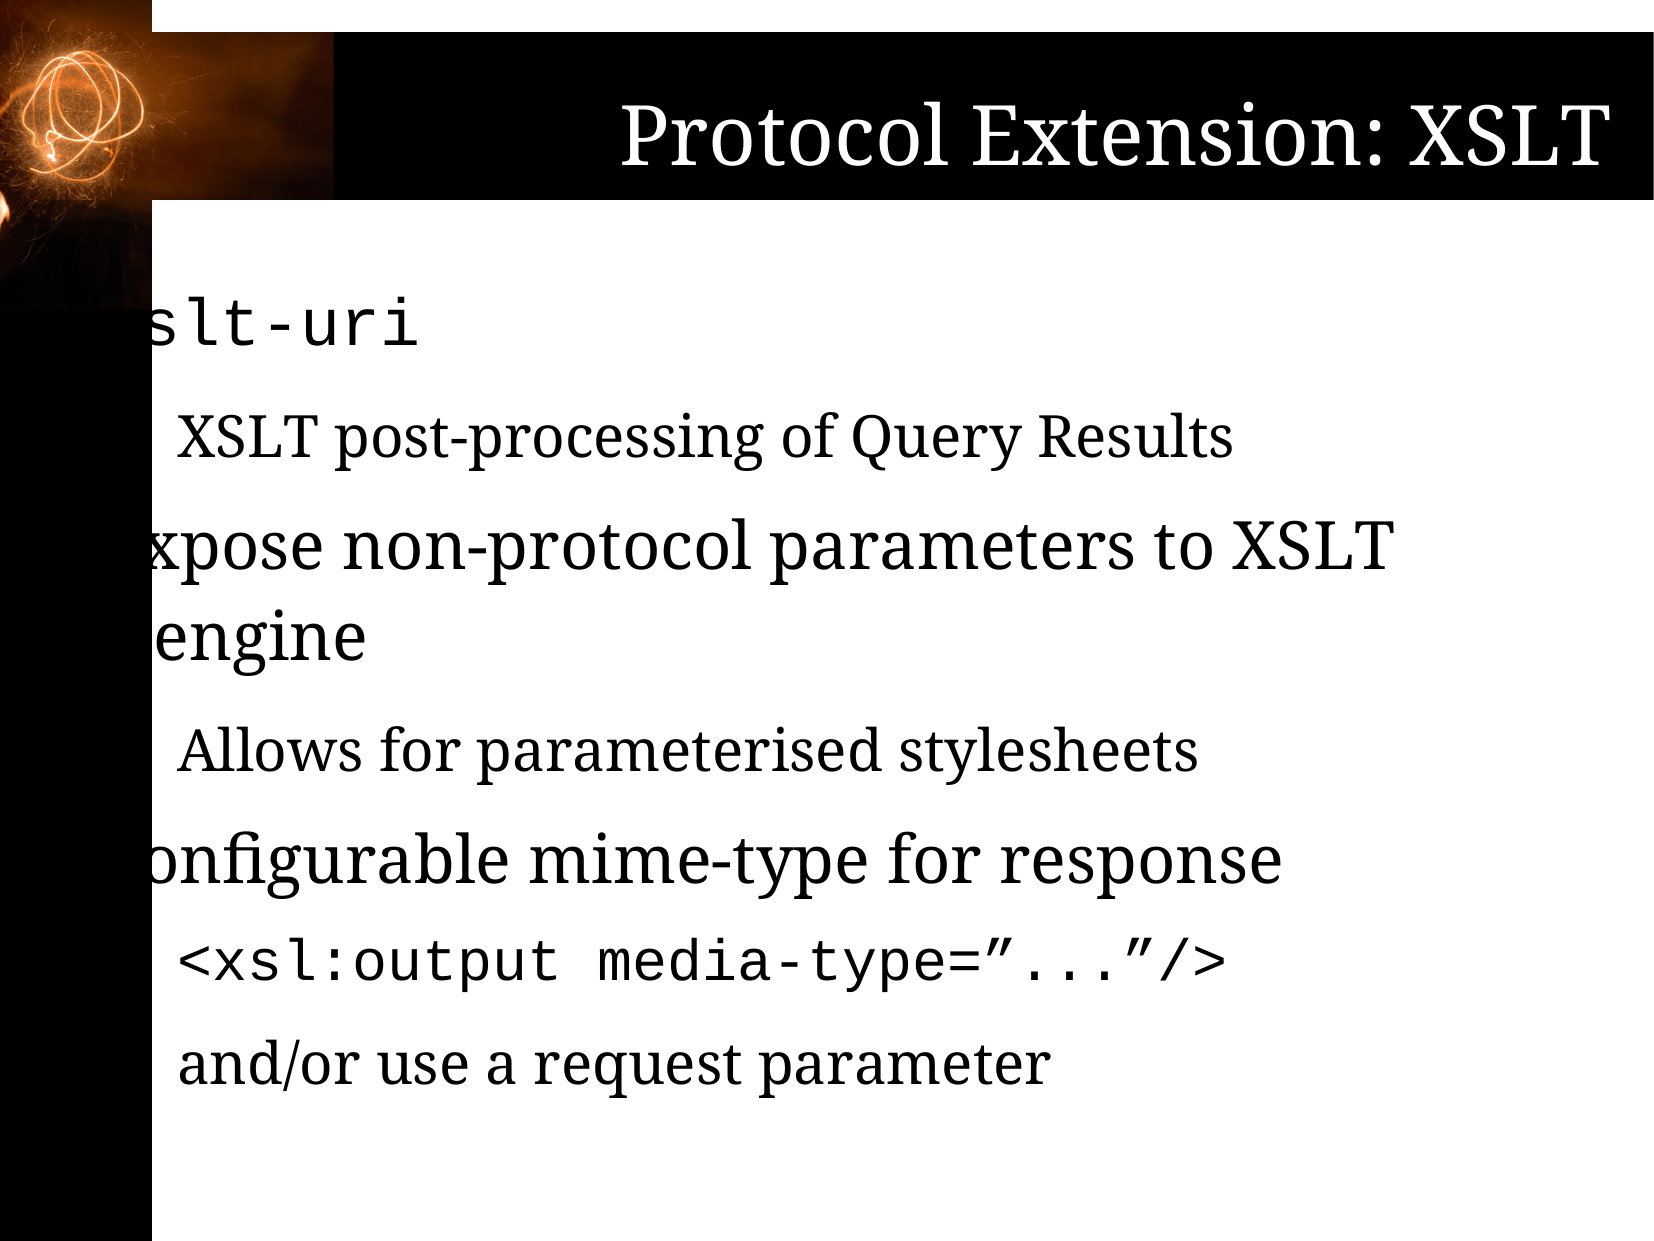

# Protocol Extension: XSLT
xslt-uri
XSLT post-processing of Query Results
Expose non-protocol parameters to XSLT engine
Allows for parameterised stylesheets
Configurable mime-type for response
<xsl:output media-type=”...”/>
and/or use a request parameter